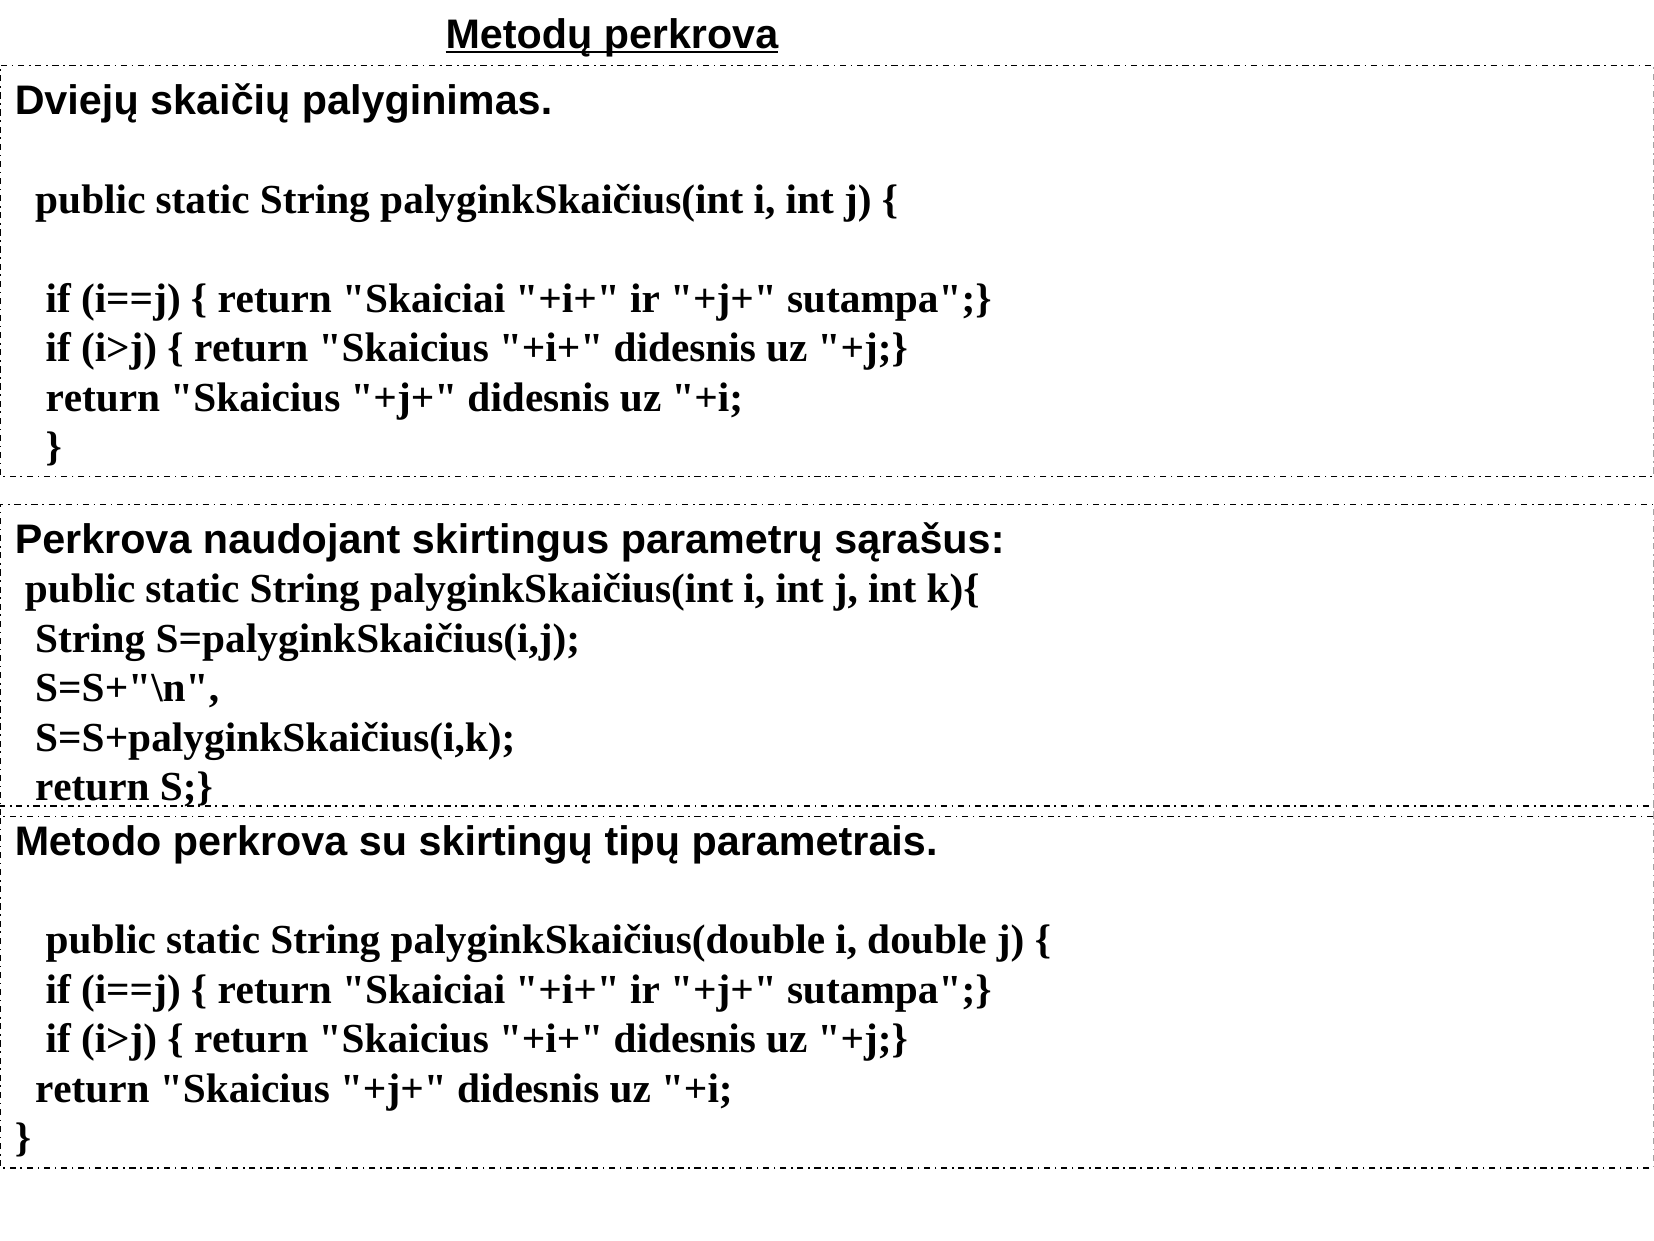

Metodų perkrova
Dviejų skaičių palyginimas.
  public static String palyginkSkaičius(int i, int j) {
 if (i==j) { return "Skaiciai "+i+" ir "+j+" sutampa";}
 if (i>j) { return "Skaicius "+i+" didesnis uz "+j;}
 return "Skaicius "+j+" didesnis uz "+i;
 }
Perkrova naudojant skirtingus parametrų sąrašus:
 public static String palyginkSkaičius(int i, int j, int k){
 String S=palyginkSkaičius(i,j);
 S=S+"\n",
 S=S+palyginkSkaičius(i,k);
 return S;}
Metodo perkrova su skirtingų tipų parametrais.
 public static String palyginkSkaičius(double i, double j) {
 if (i==j) { return "Skaiciai "+i+" ir "+j+" sutampa";}
 if (i>j) { return "Skaicius "+i+" didesnis uz "+j;}
  return "Skaicius "+j+" didesnis uz "+i;
}